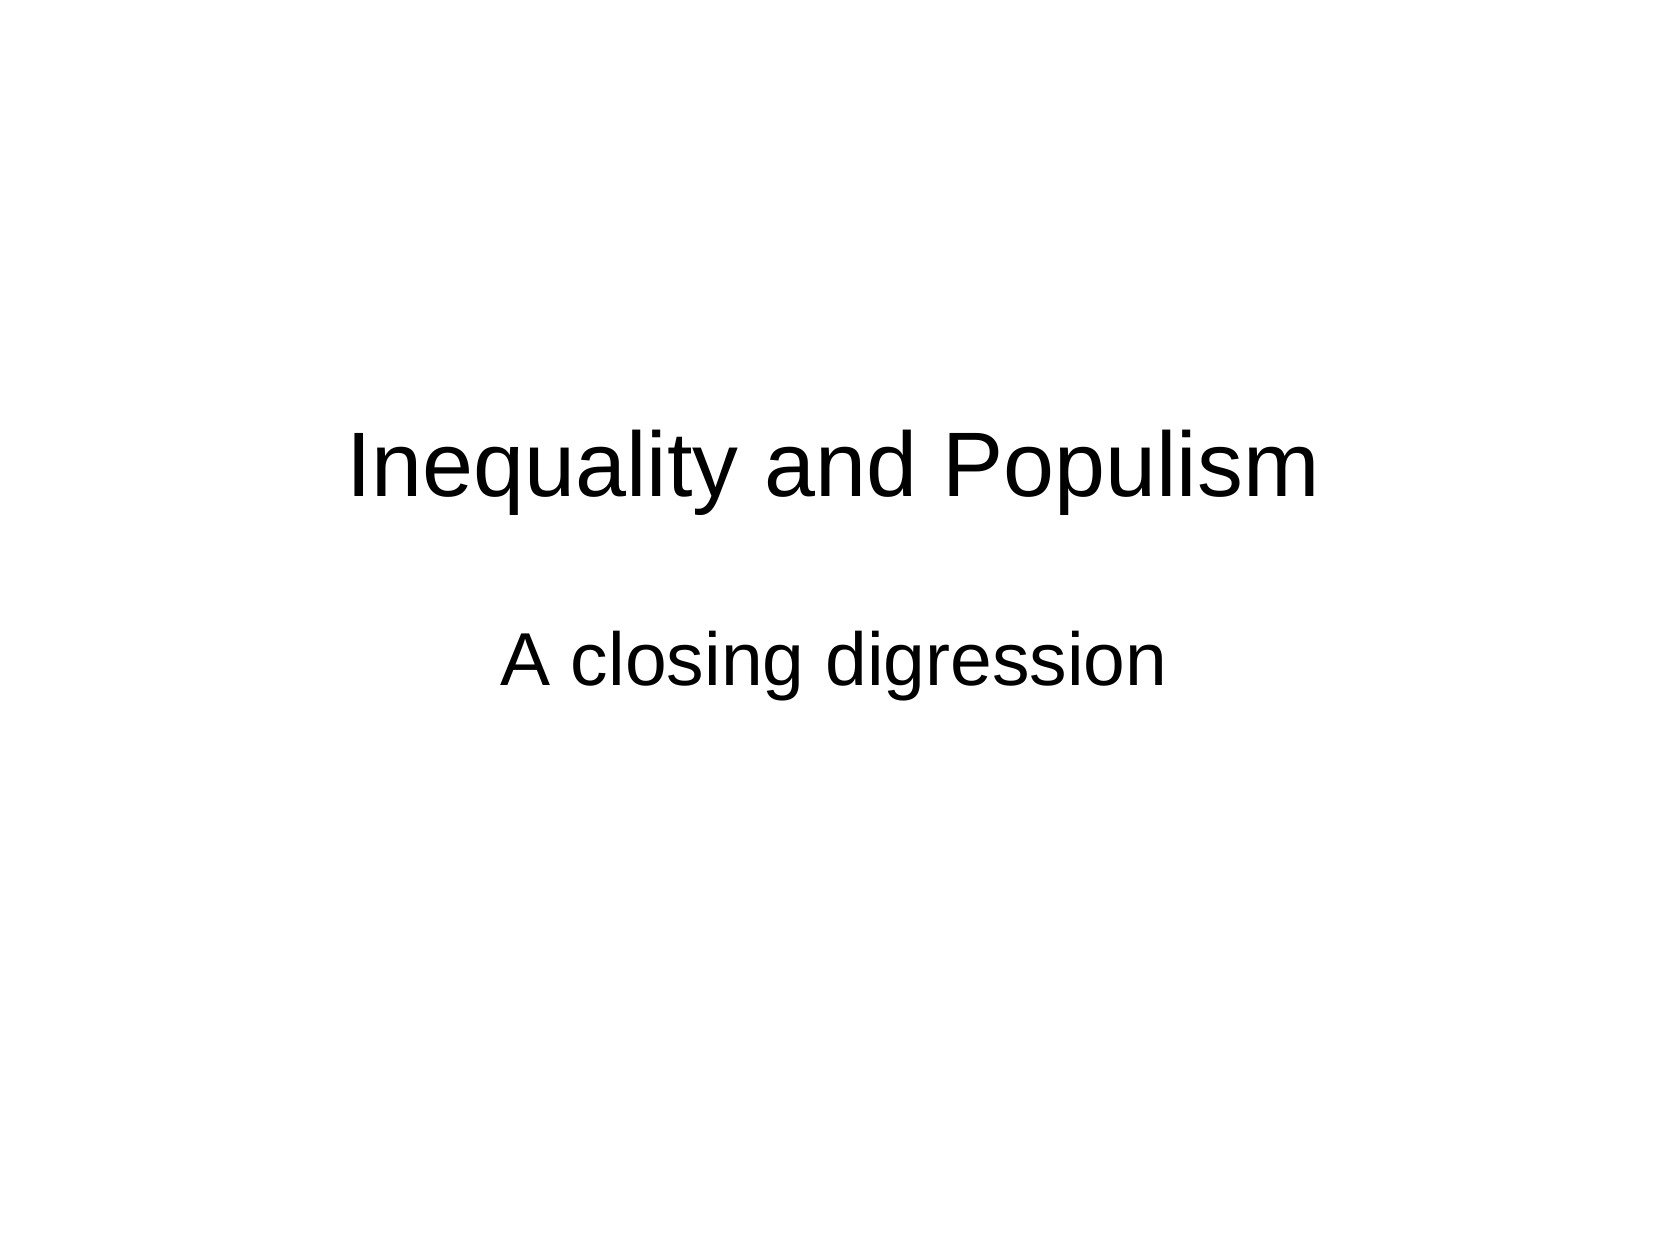

# Inequality and Populism A closing digression